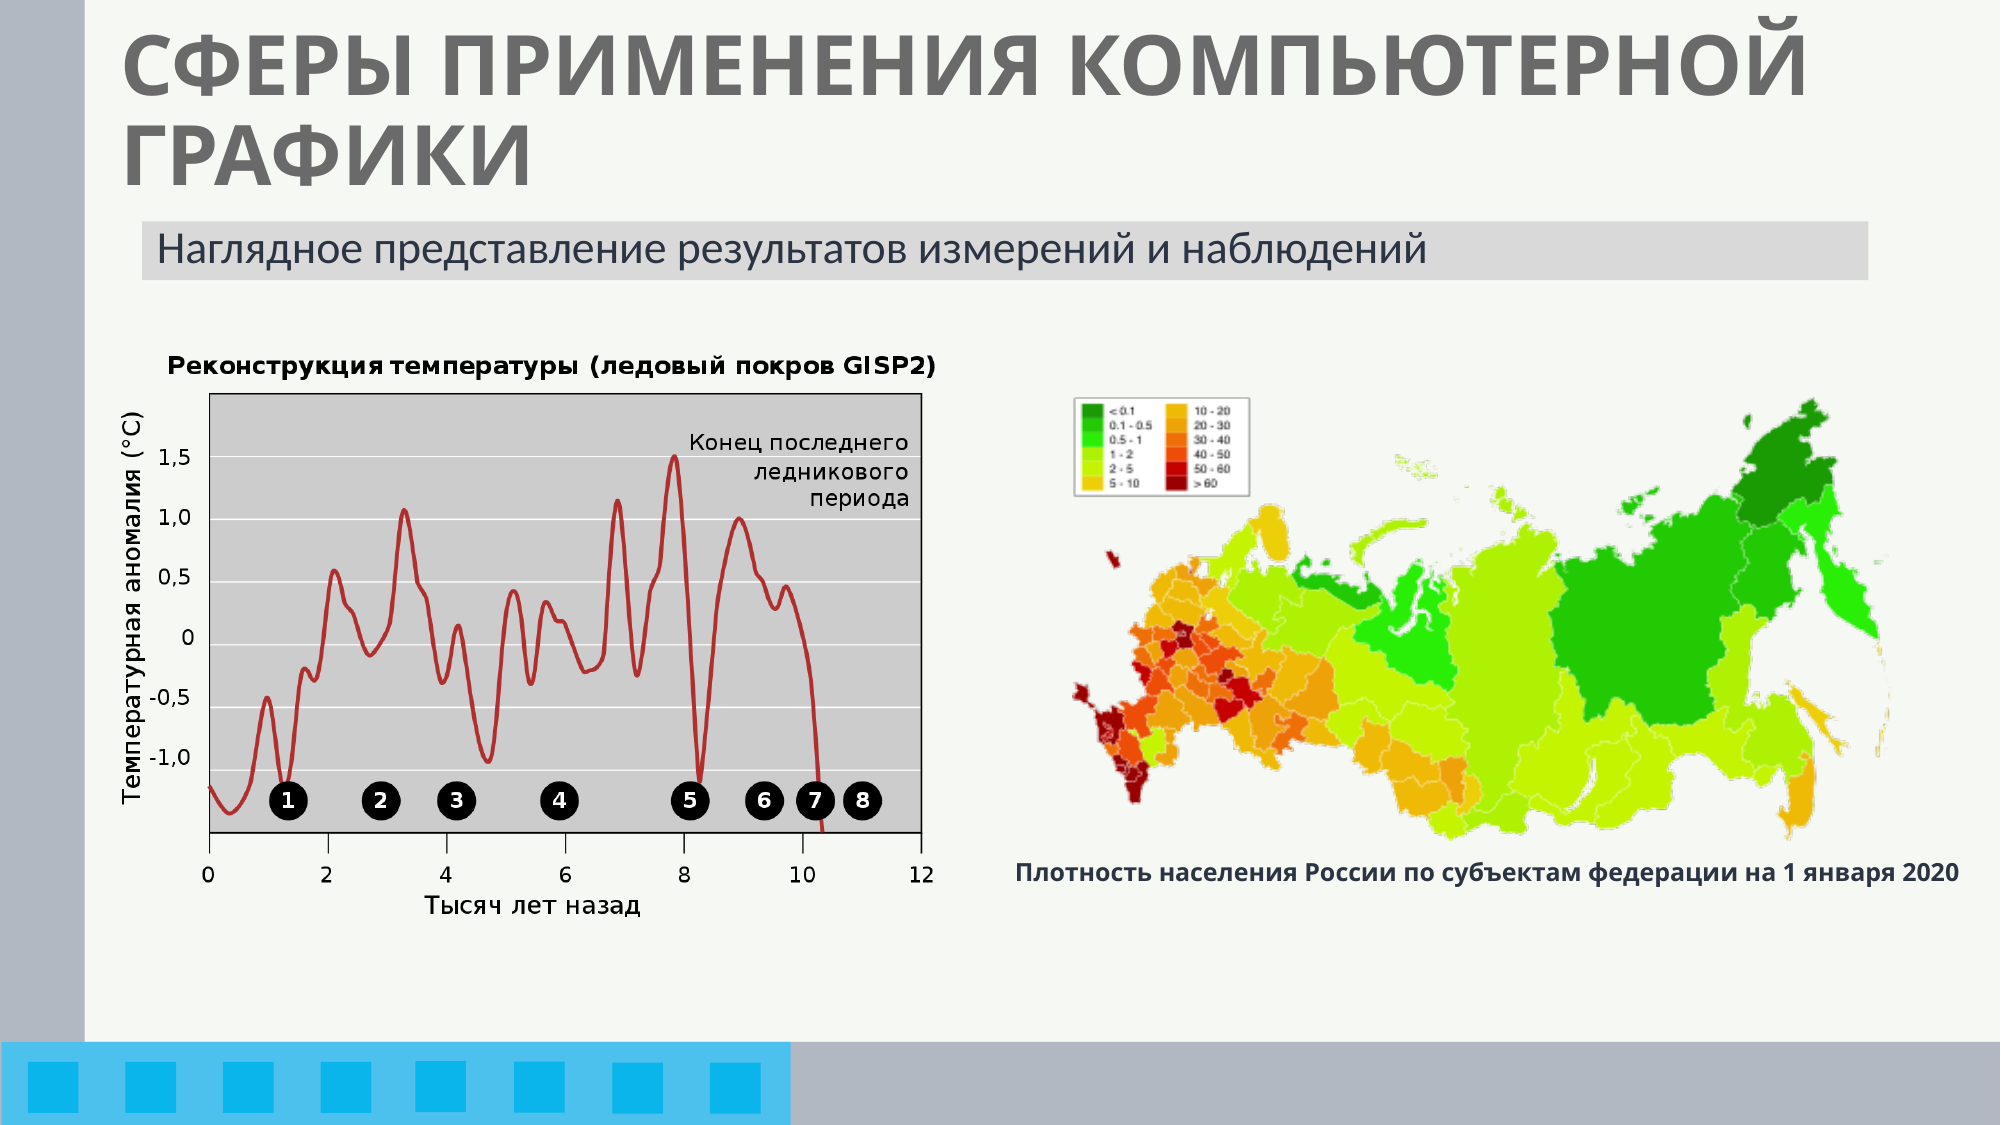

СФЕРЫ ПРИМЕНЕНИЯ КОМПЬЮТЕРНОЙ ГРАФИКИ
Наглядное представление результатов измерений и наблюдений
Плотность населения России по субъектам федерации на 1 января 2020